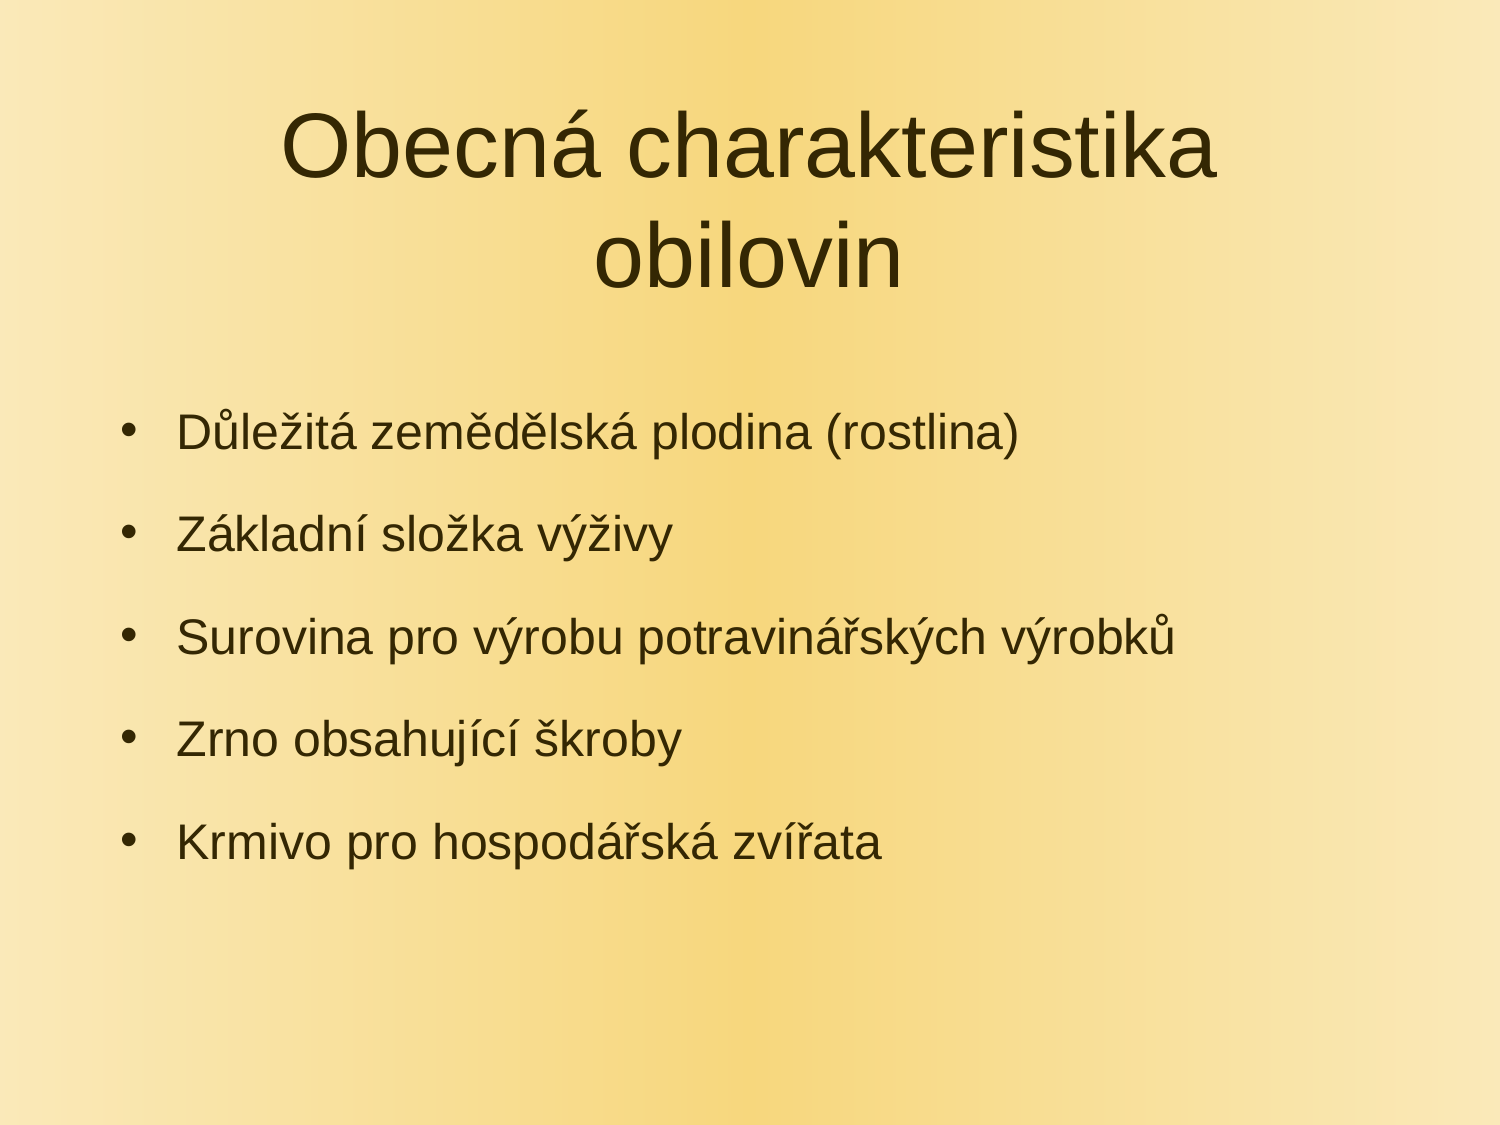

# Obecná charakteristika obilovin
Důležitá zemědělská plodina (rostlina)
Základní složka výživy
Surovina pro výrobu potravinářských výrobků
Zrno obsahující škroby
Krmivo pro hospodářská zvířata